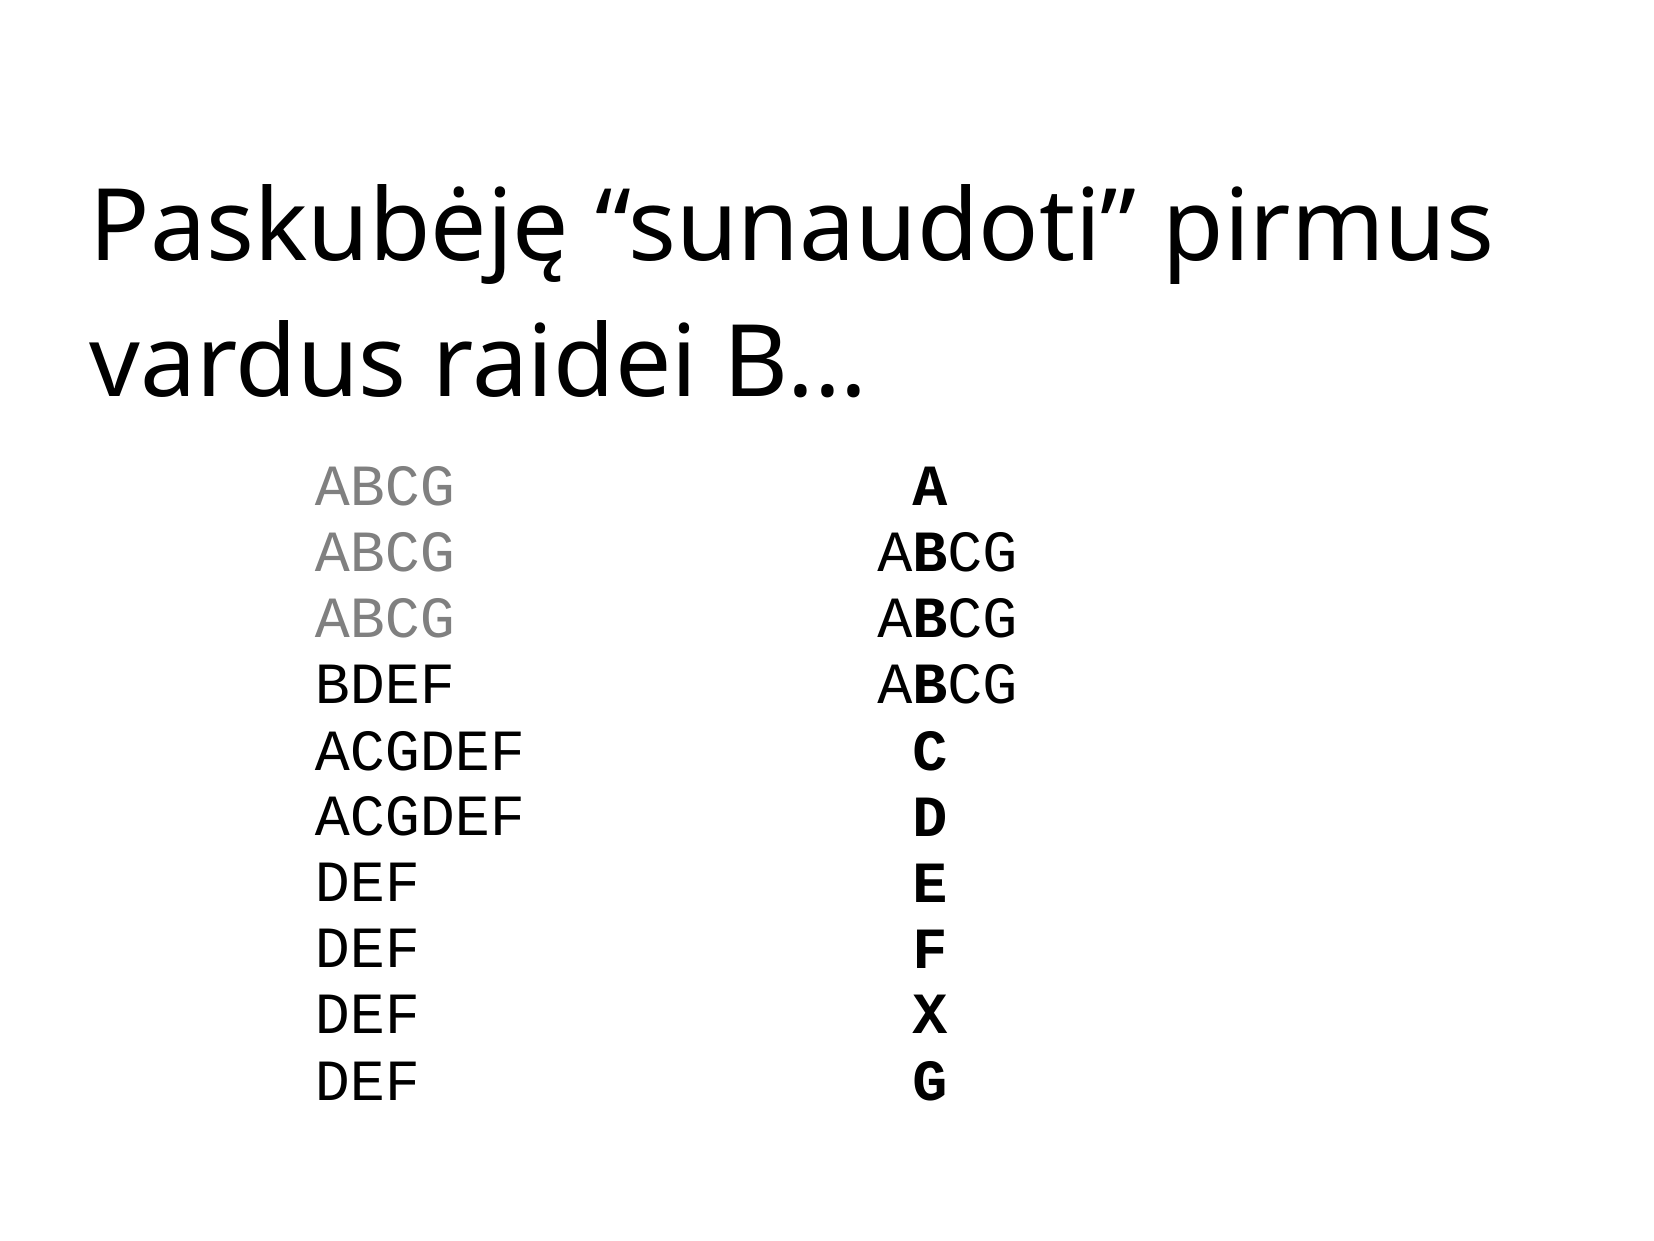

Paskubėję “sunaudoti” pirmus vardus raidei B...
ABCG
ABCG
ABCG
BDEF
ACGDEF
ACGDEF
DEF
DEF
DEF
DEF
 A
ABCG
ABCG
ABCG
 C
 D
 E
 F
 X
 G